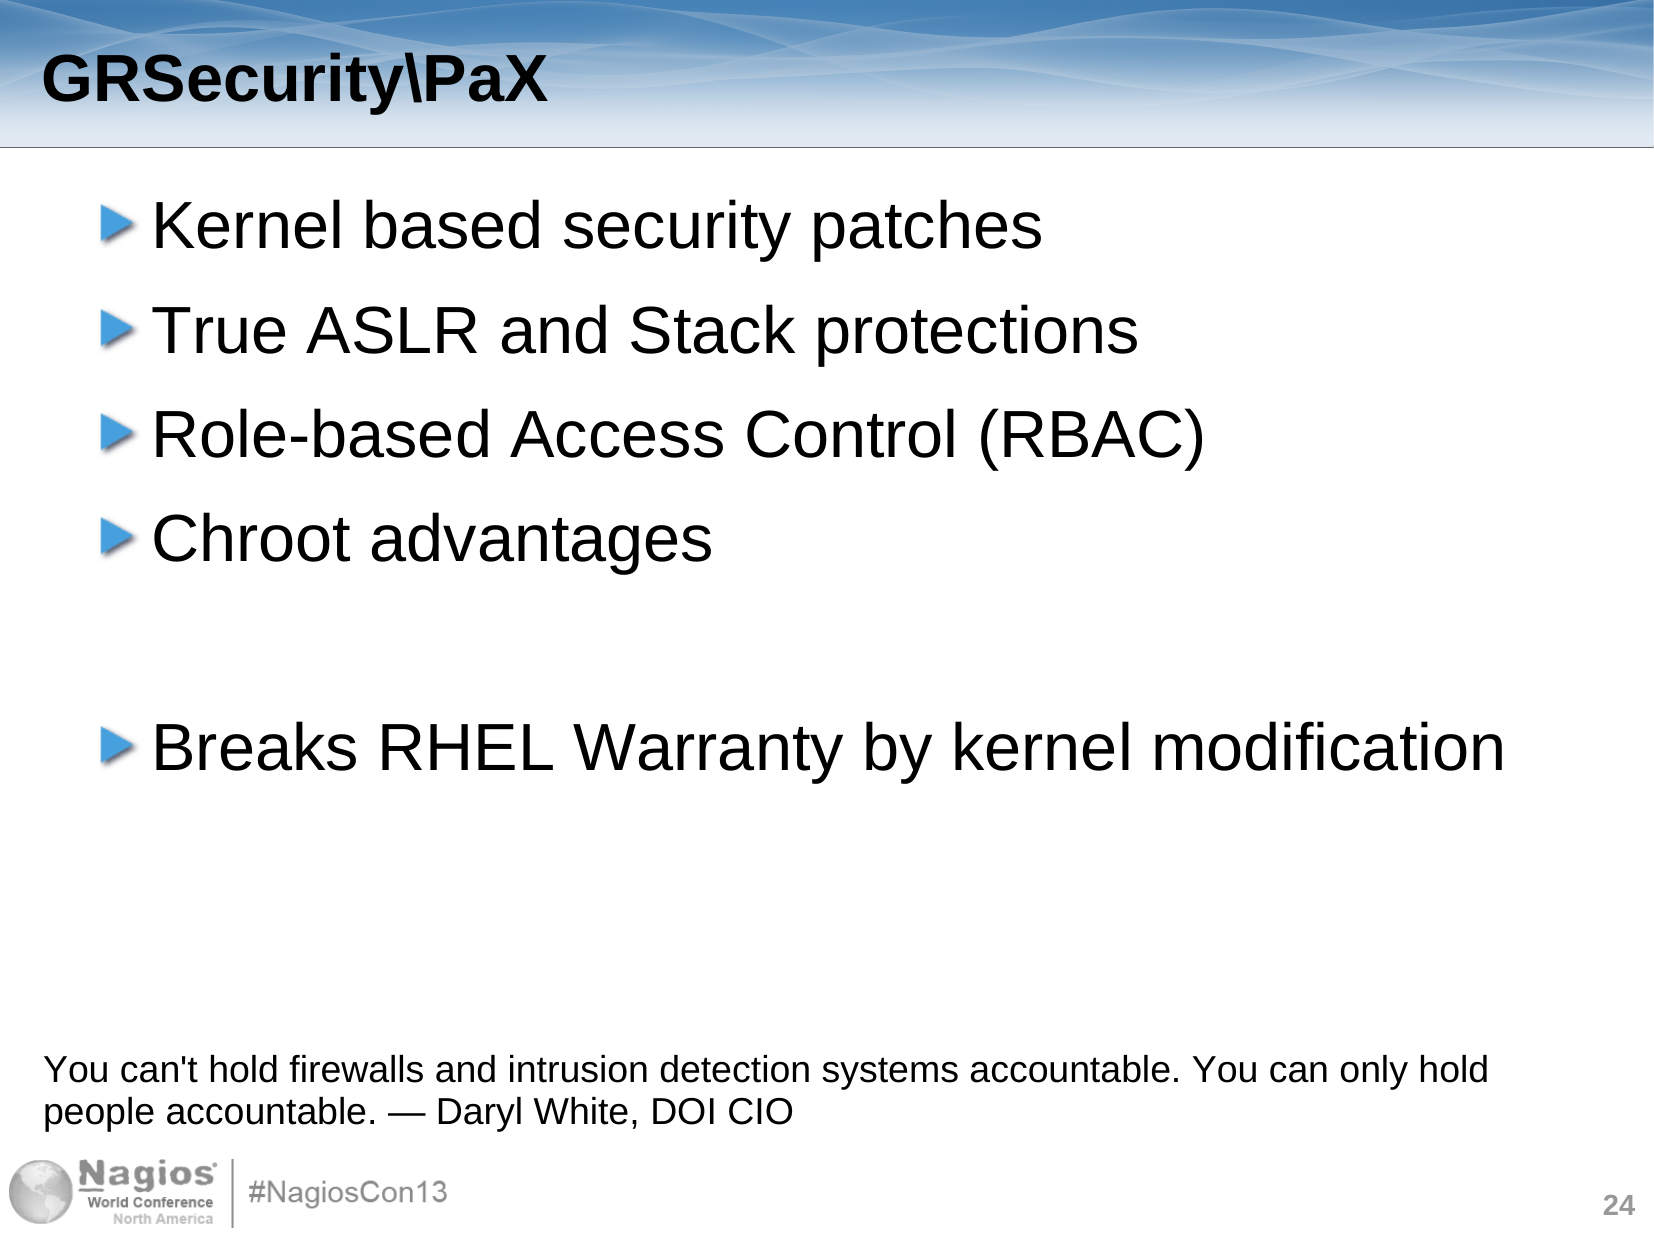

# GRSecurity\PaX
Kernel based security patches
True ASLR and Stack protections
Role-based Access Control (RBAC)
Chroot advantages
Breaks RHEL Warranty by kernel modification
You can't hold firewalls and intrusion detection systems accountable. You can only hold people accountable. — Daryl White, DOI CIO
24